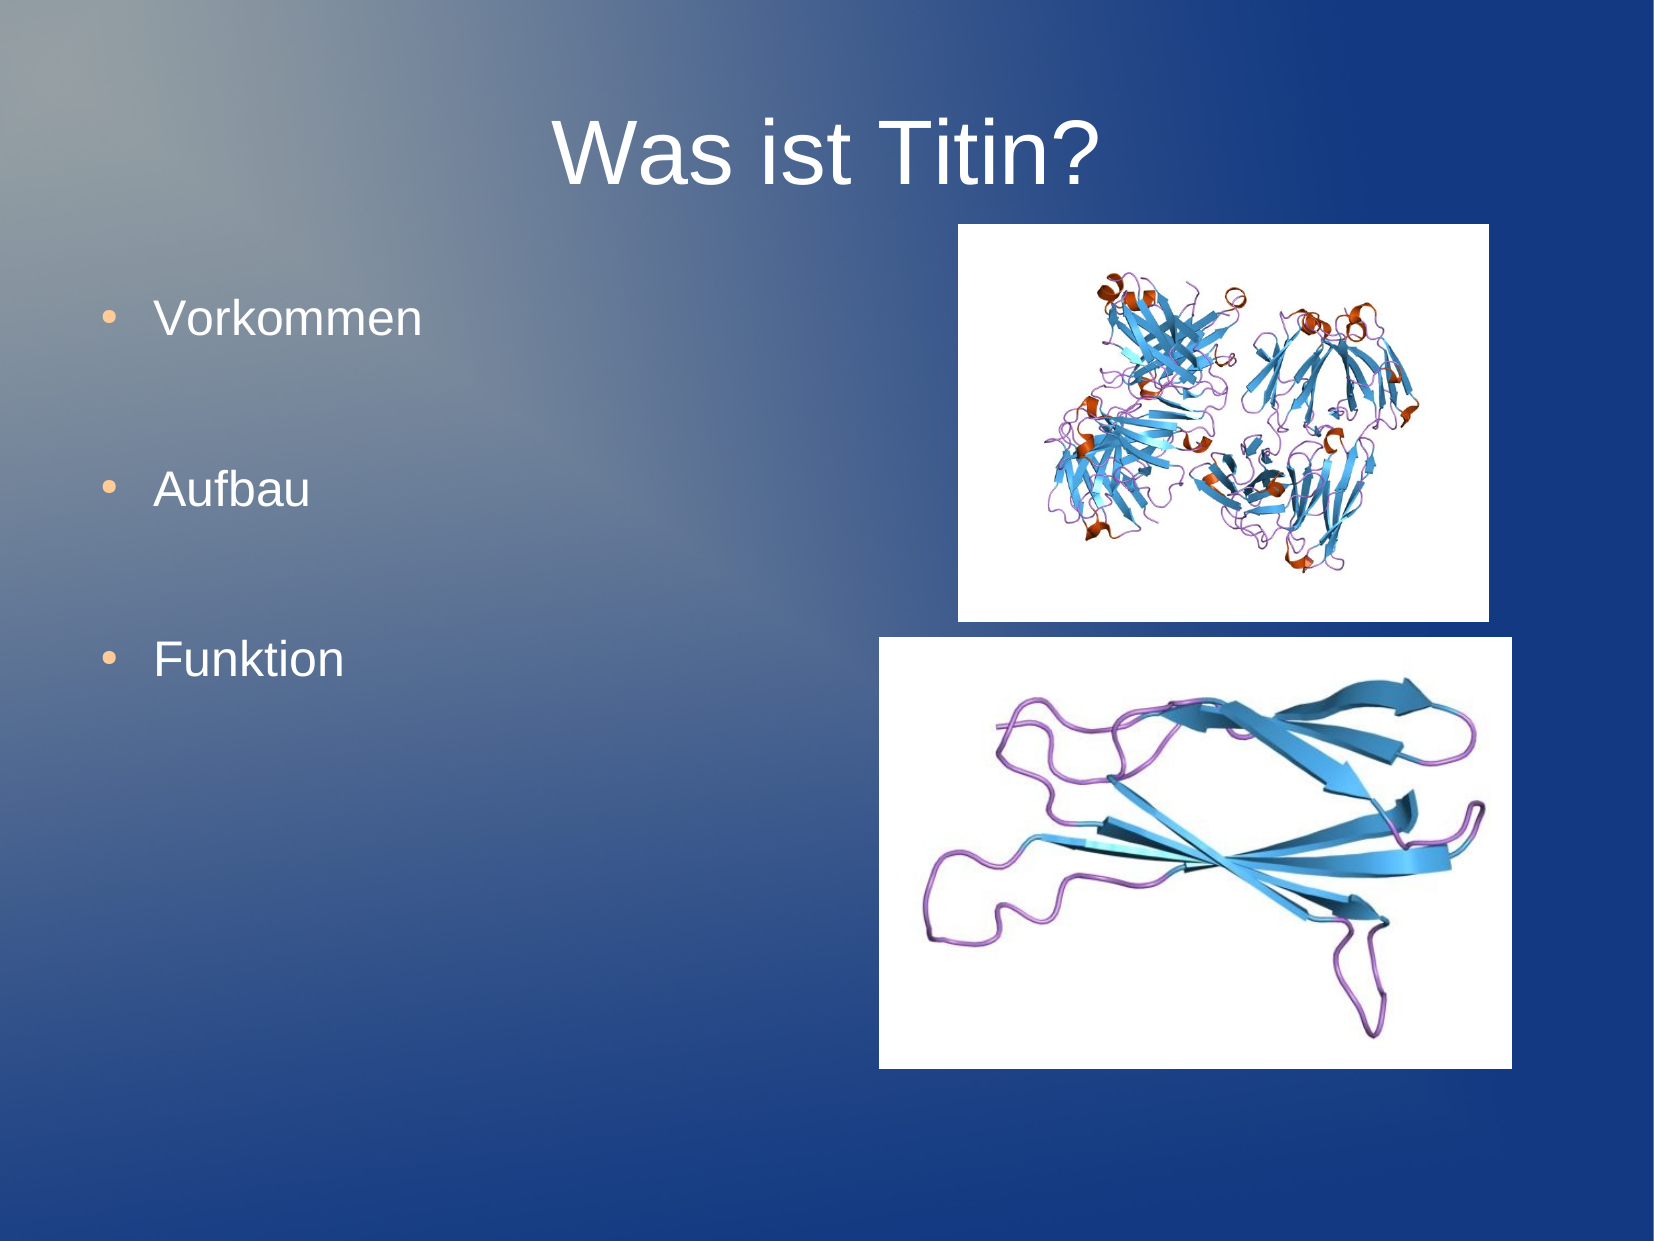

# Was ist Titin?
Vorkommen
Aufbau
Funktion